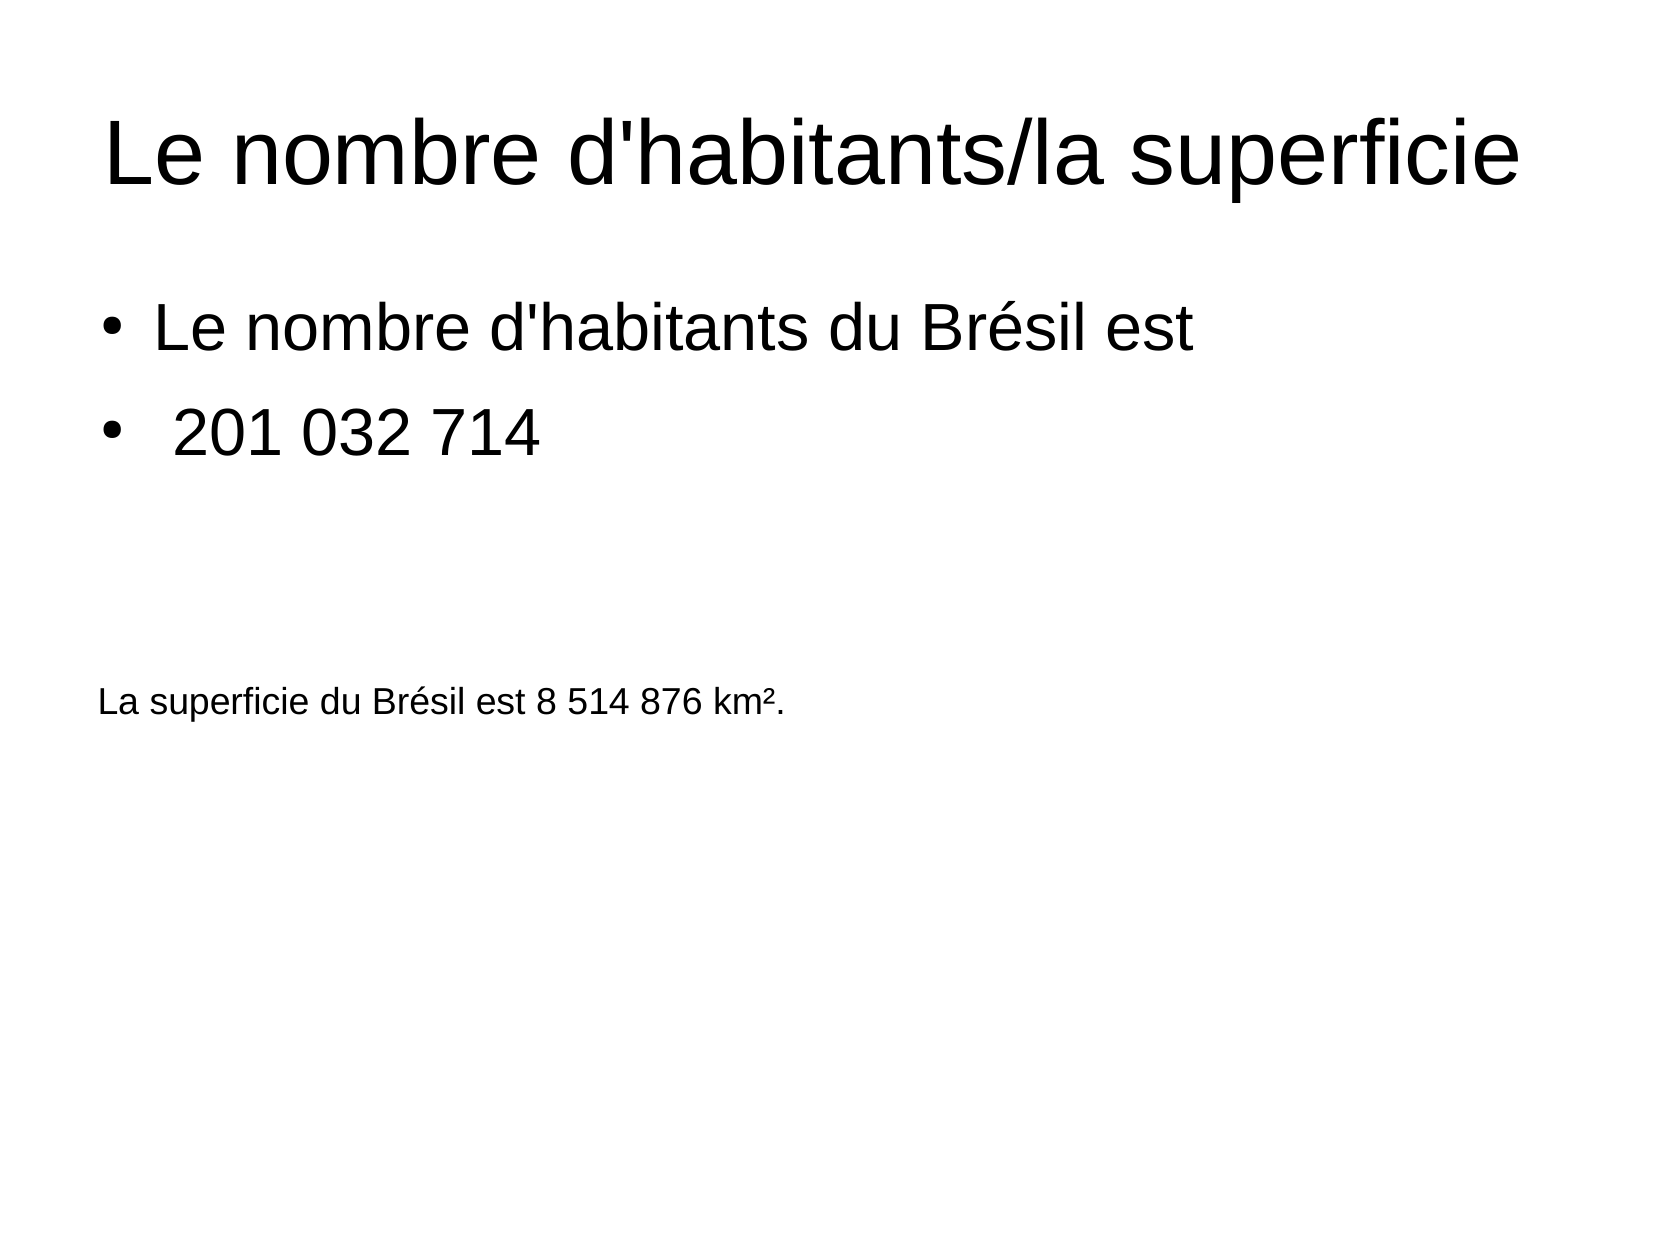

# Le nombre d'habitants/la superficie
Le nombre d'habitants du Brésil est
 201 032 714
La superficie du Brésil est 8 514 876 km².